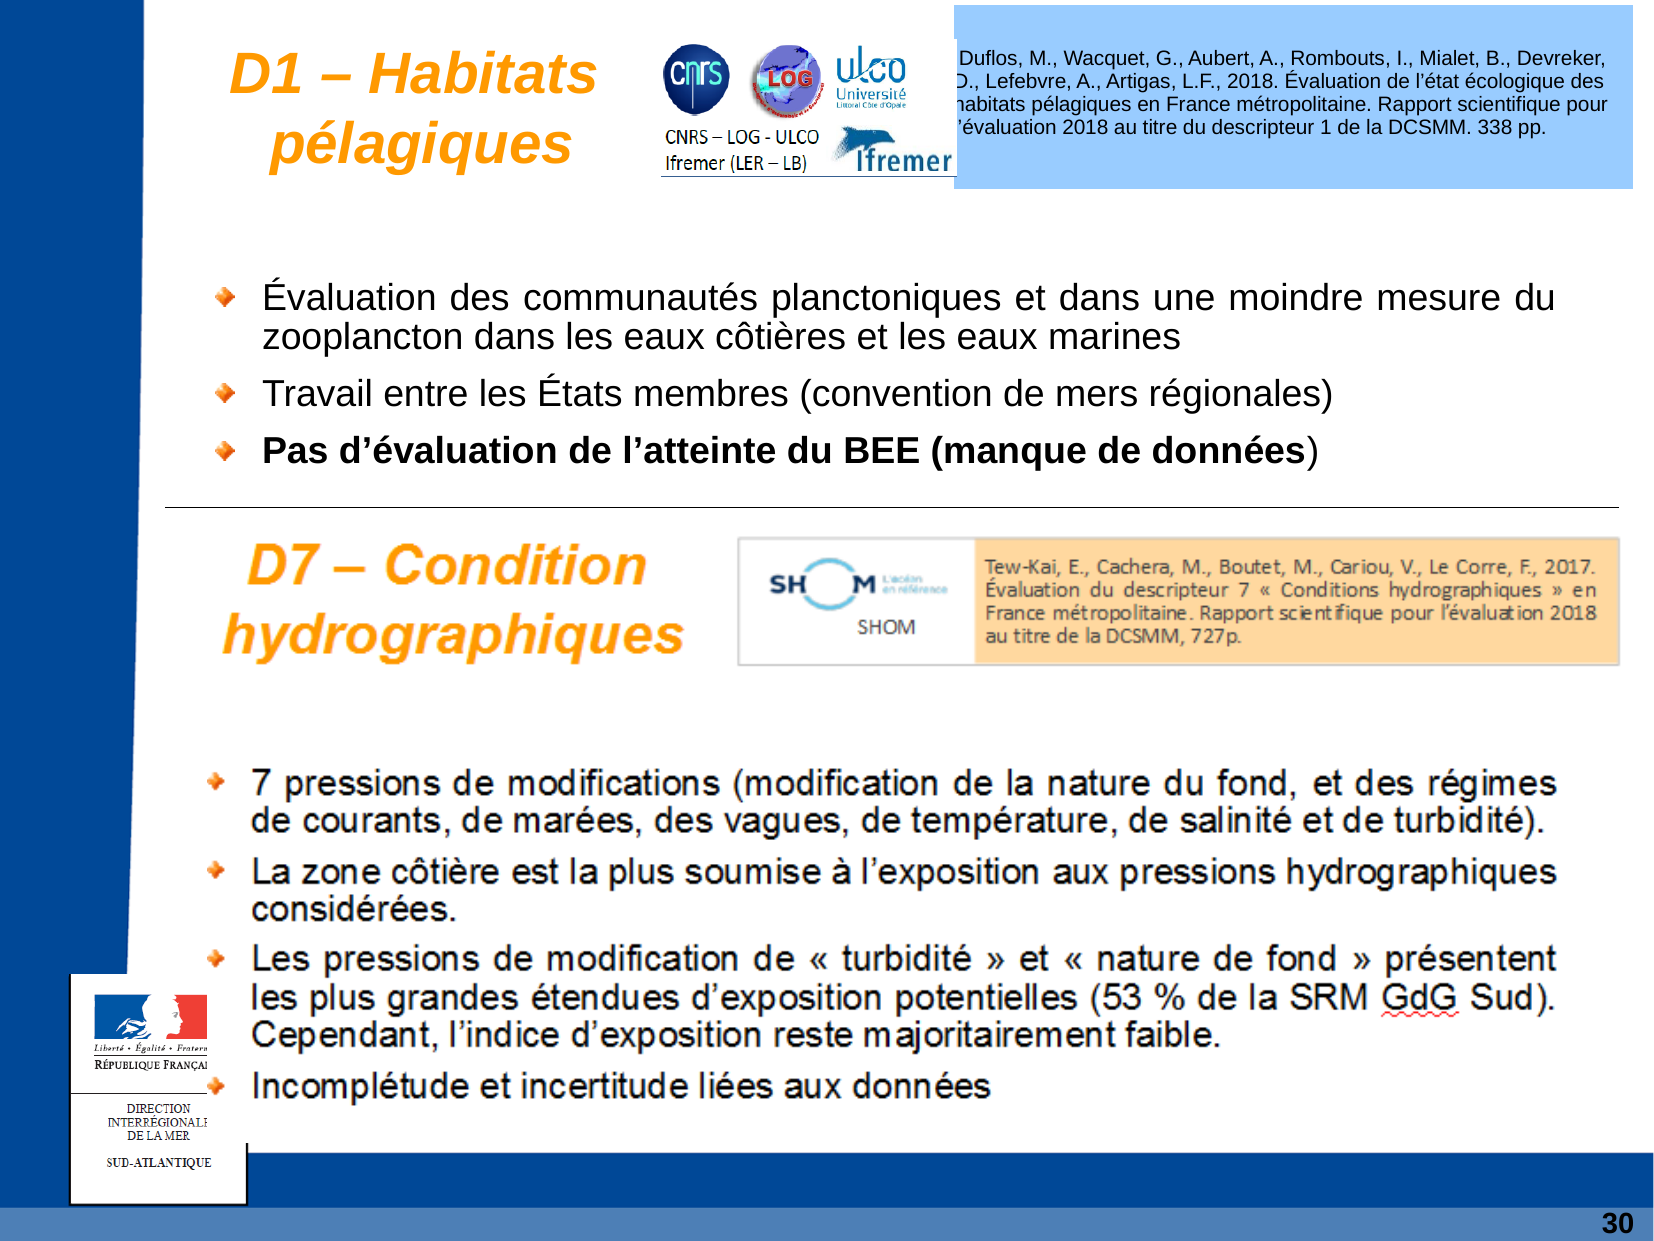

D1 – Habitats
pélagiques
| Duflos, M., Wacquet, G., Aubert, A., Rombouts, I., Mialet, B., Devreker, D., Lefebvre, A., Artigas, L.F., 2018. Évaluation de l’état écologique des habitats pélagiques en France métropolitaine. Rapport scientifique pour l’évaluation 2018 au titre du descripteur 1 de la DCSMM. 338 pp. |
| --- |
Évaluation des communautés planctoniques et dans une moindre mesure du zooplancton dans les eaux côtières et les eaux marines
Travail entre les États membres (convention de mers régionales)
Pas d’évaluation de l’atteinte du BEE (manque de données)